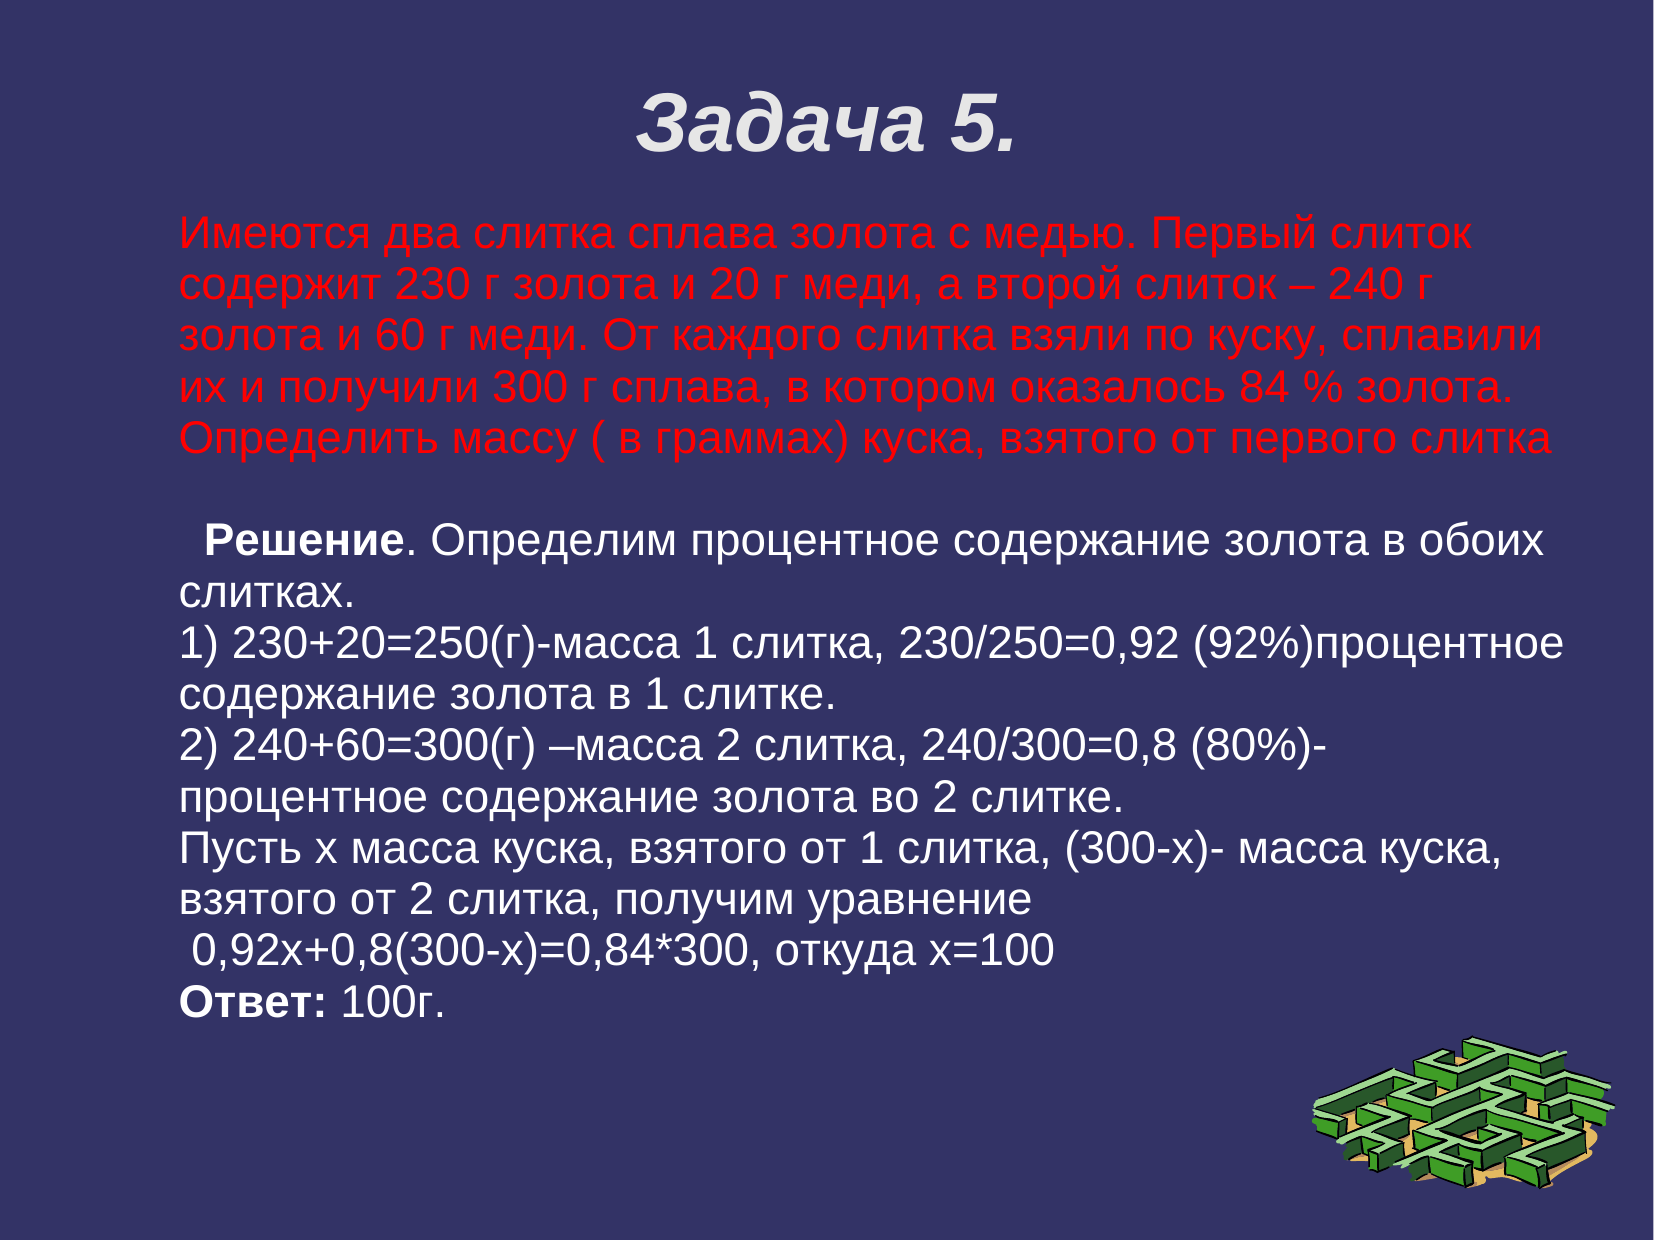

# Задача 5.
Имеются два слитка сплава золота с медью. Первый слиток содержит 230 г золота и 20 г меди, а второй слиток – 240 г золота и 60 г меди. От каждого слитка взяли по куску, сплавили их и получили 300 г сплава, в котором оказалось 84 % золота. Определить массу ( в граммах) куска, взятого от первого слитка
 Решение. Определим процентное содержание золота в обоих слитках.
1) 230+20=250(г)-масса 1 слитка, 230/250=0,92 (92%)процентное содержание золота в 1 слитке.
2) 240+60=300(г) –масса 2 слитка, 240/300=0,8 (80%)- процентное содержание золота во 2 слитке.
Пусть х масса куска, взятого от 1 слитка, (300-х)- масса куска, взятого от 2 слитка, получим уравнение
 0,92х+0,8(300-х)=0,84*300, откуда х=100
Ответ: 100г.